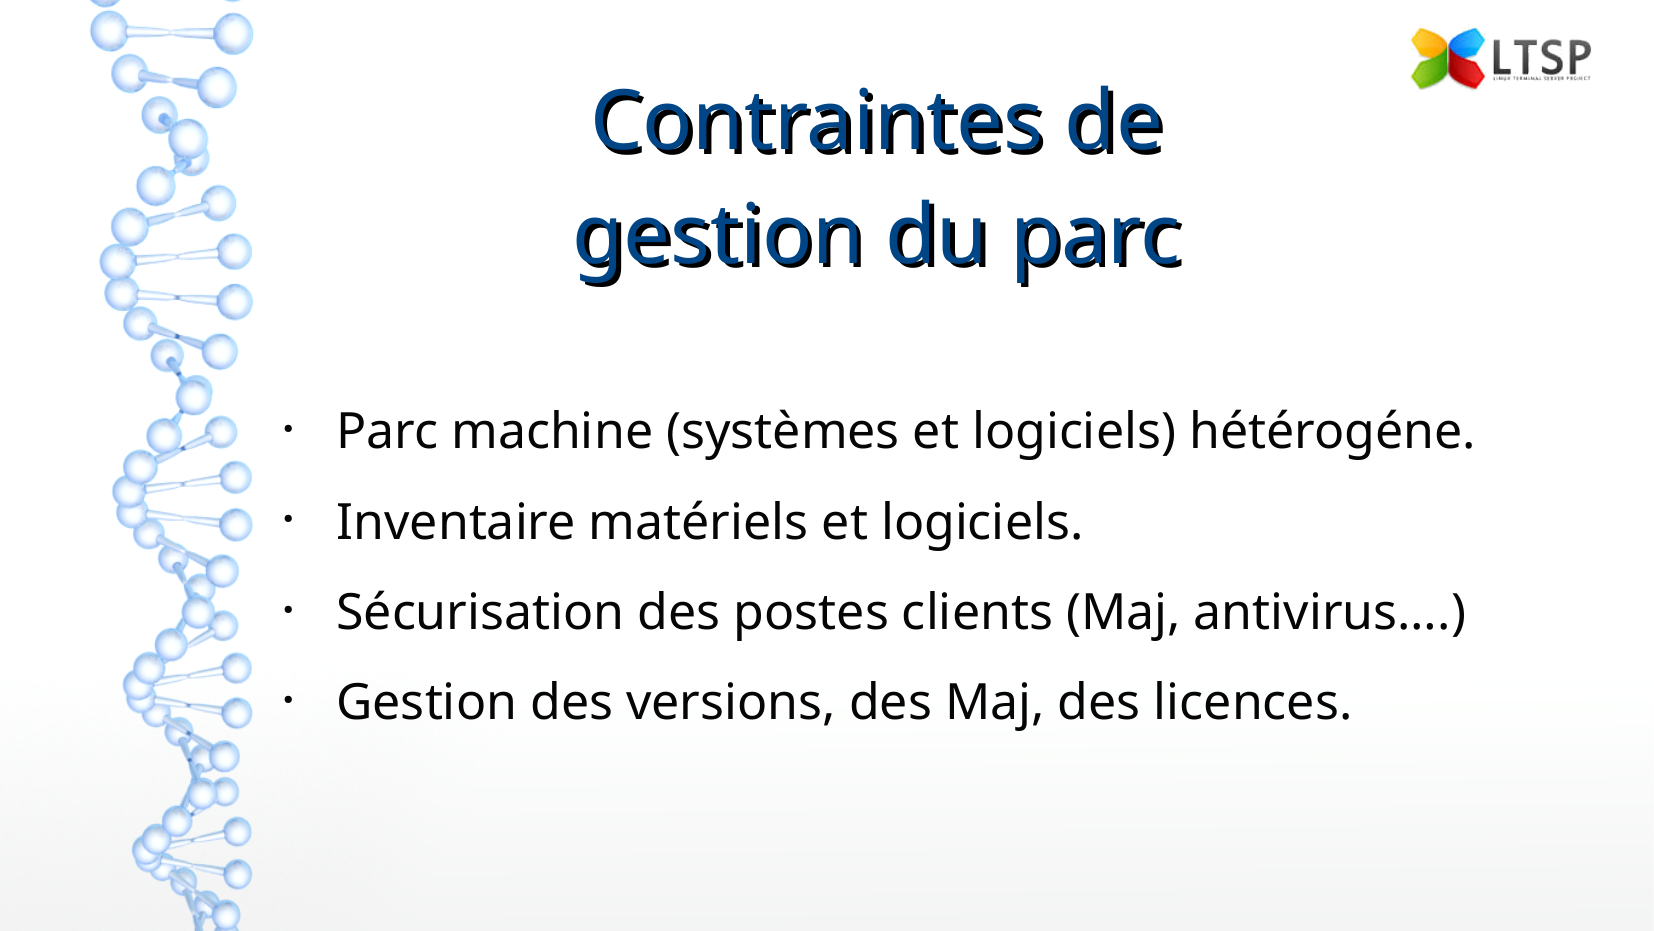

# Contraintes de gestion du parc
Parc machine (systèmes et logiciels) hétérogéne.
Inventaire matériels et logiciels.
Sécurisation des postes clients (Maj, antivirus….)
Gestion des versions, des Maj, des licences.